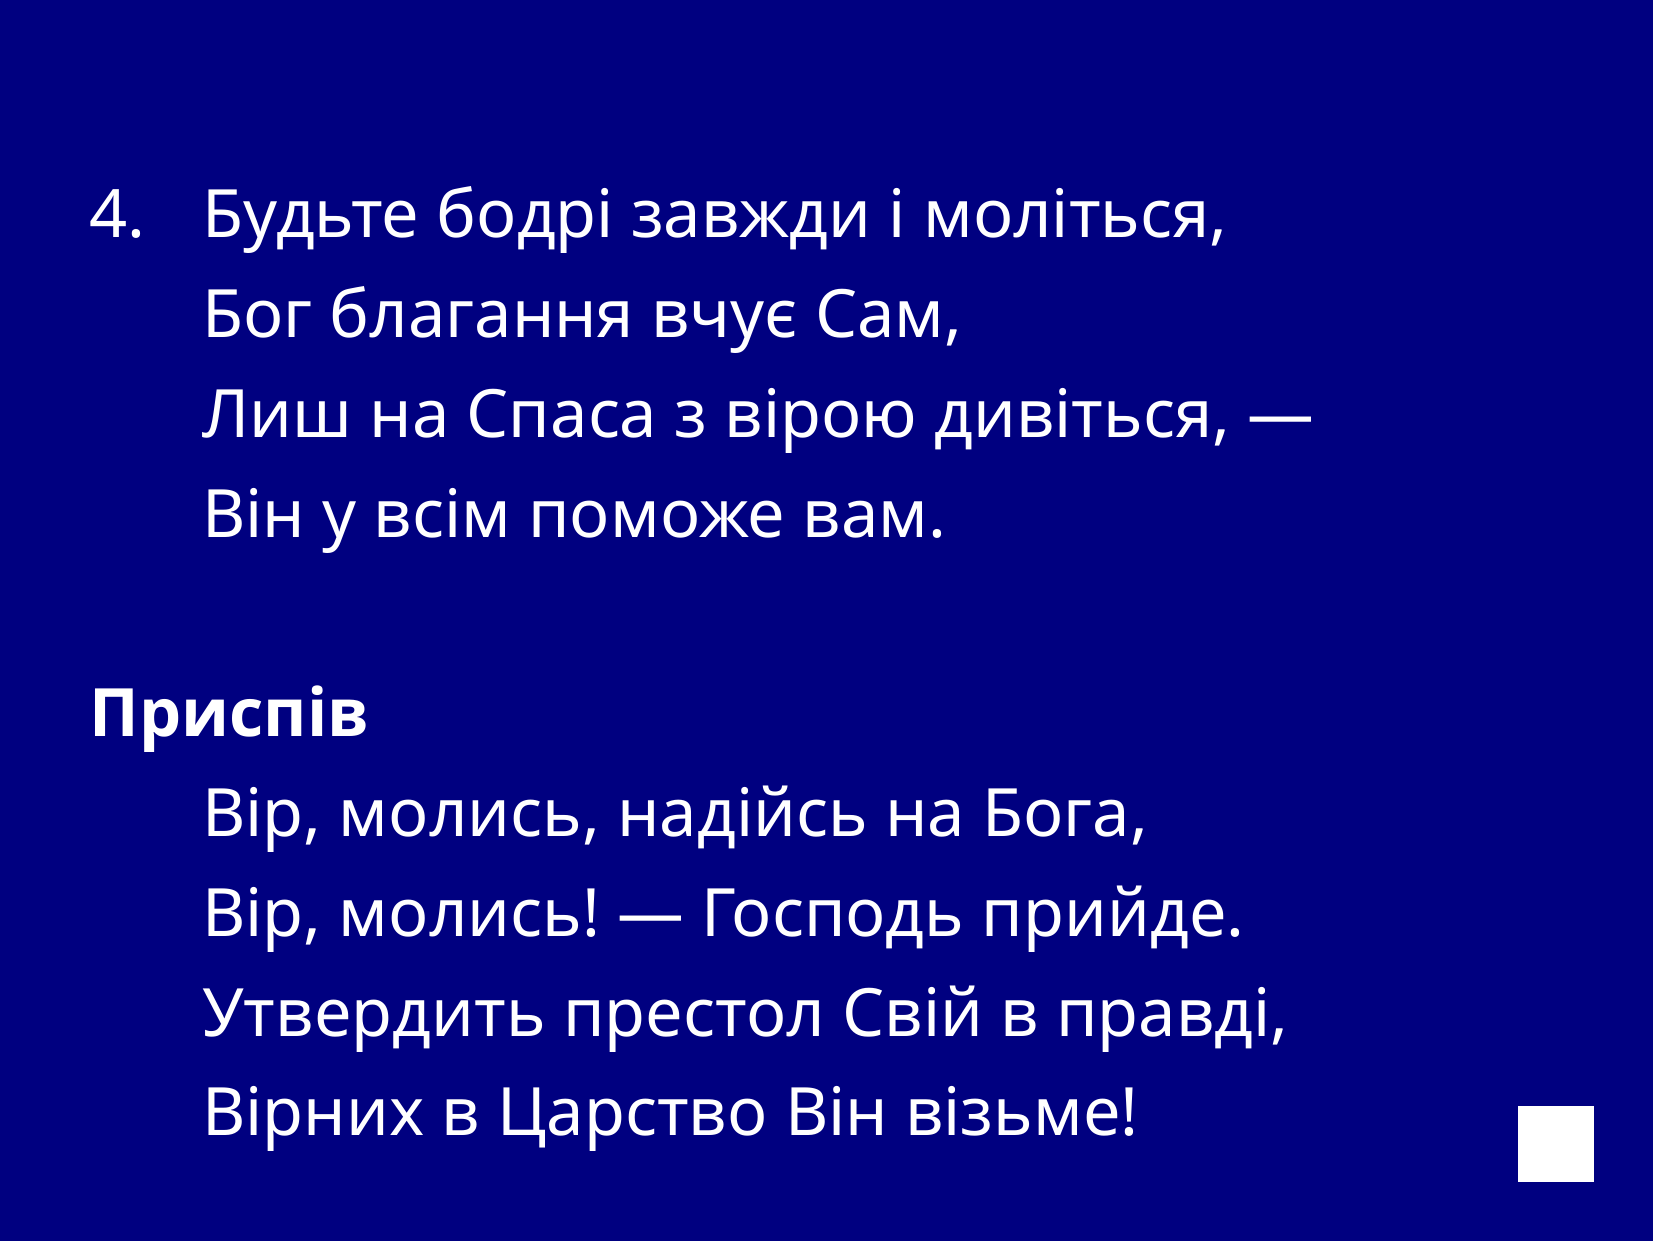

4.	Будьте бодрі завжди і моліться,
	Бог благання вчує Сам,
	Лиш на Спаса з вірою дивіться, ―
	Він у всім поможе вам.
Приспів
	Вір, молись, надійсь на Бога,
	Вір, молись! ― Господь прийде.
	Утвердить престол Свій в правді,
	Вірних в Царство Він візьме!